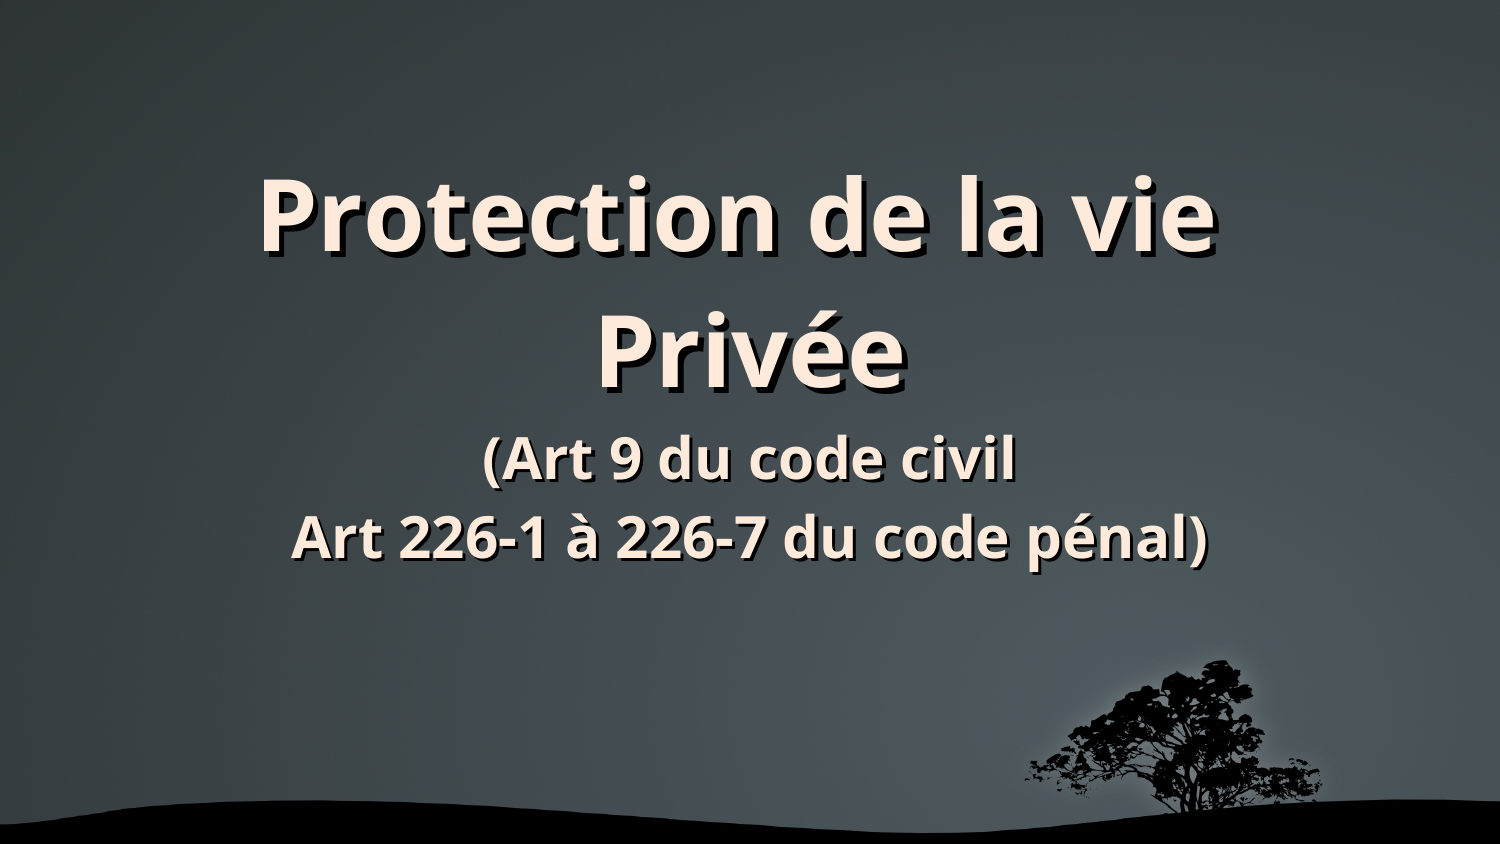

# Protection de la vie
Privée
(Art 9 du code civil
Art 226-1 à 226-7 du code pénal)